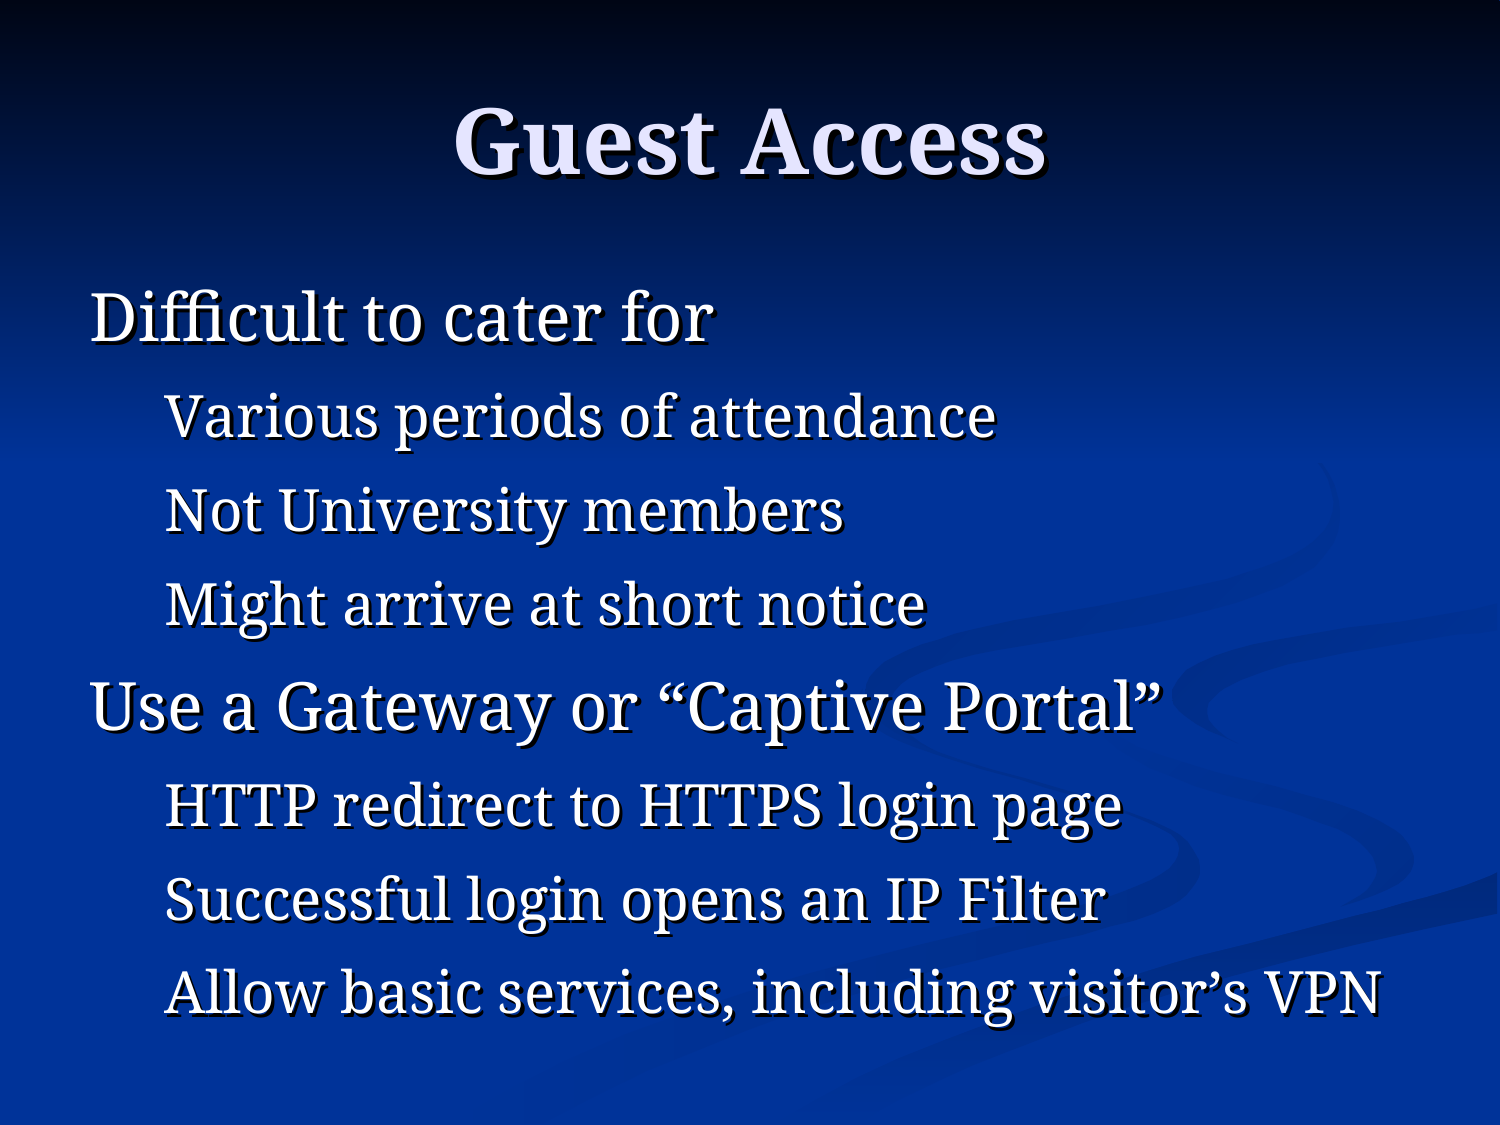

# Guest Access
Difficult to cater for
Various periods of attendance
Not University members
Might arrive at short notice
Use a Gateway or “Captive Portal”
HTTP redirect to HTTPS login page
Successful login opens an IP Filter
Allow basic services, including visitor’s VPN